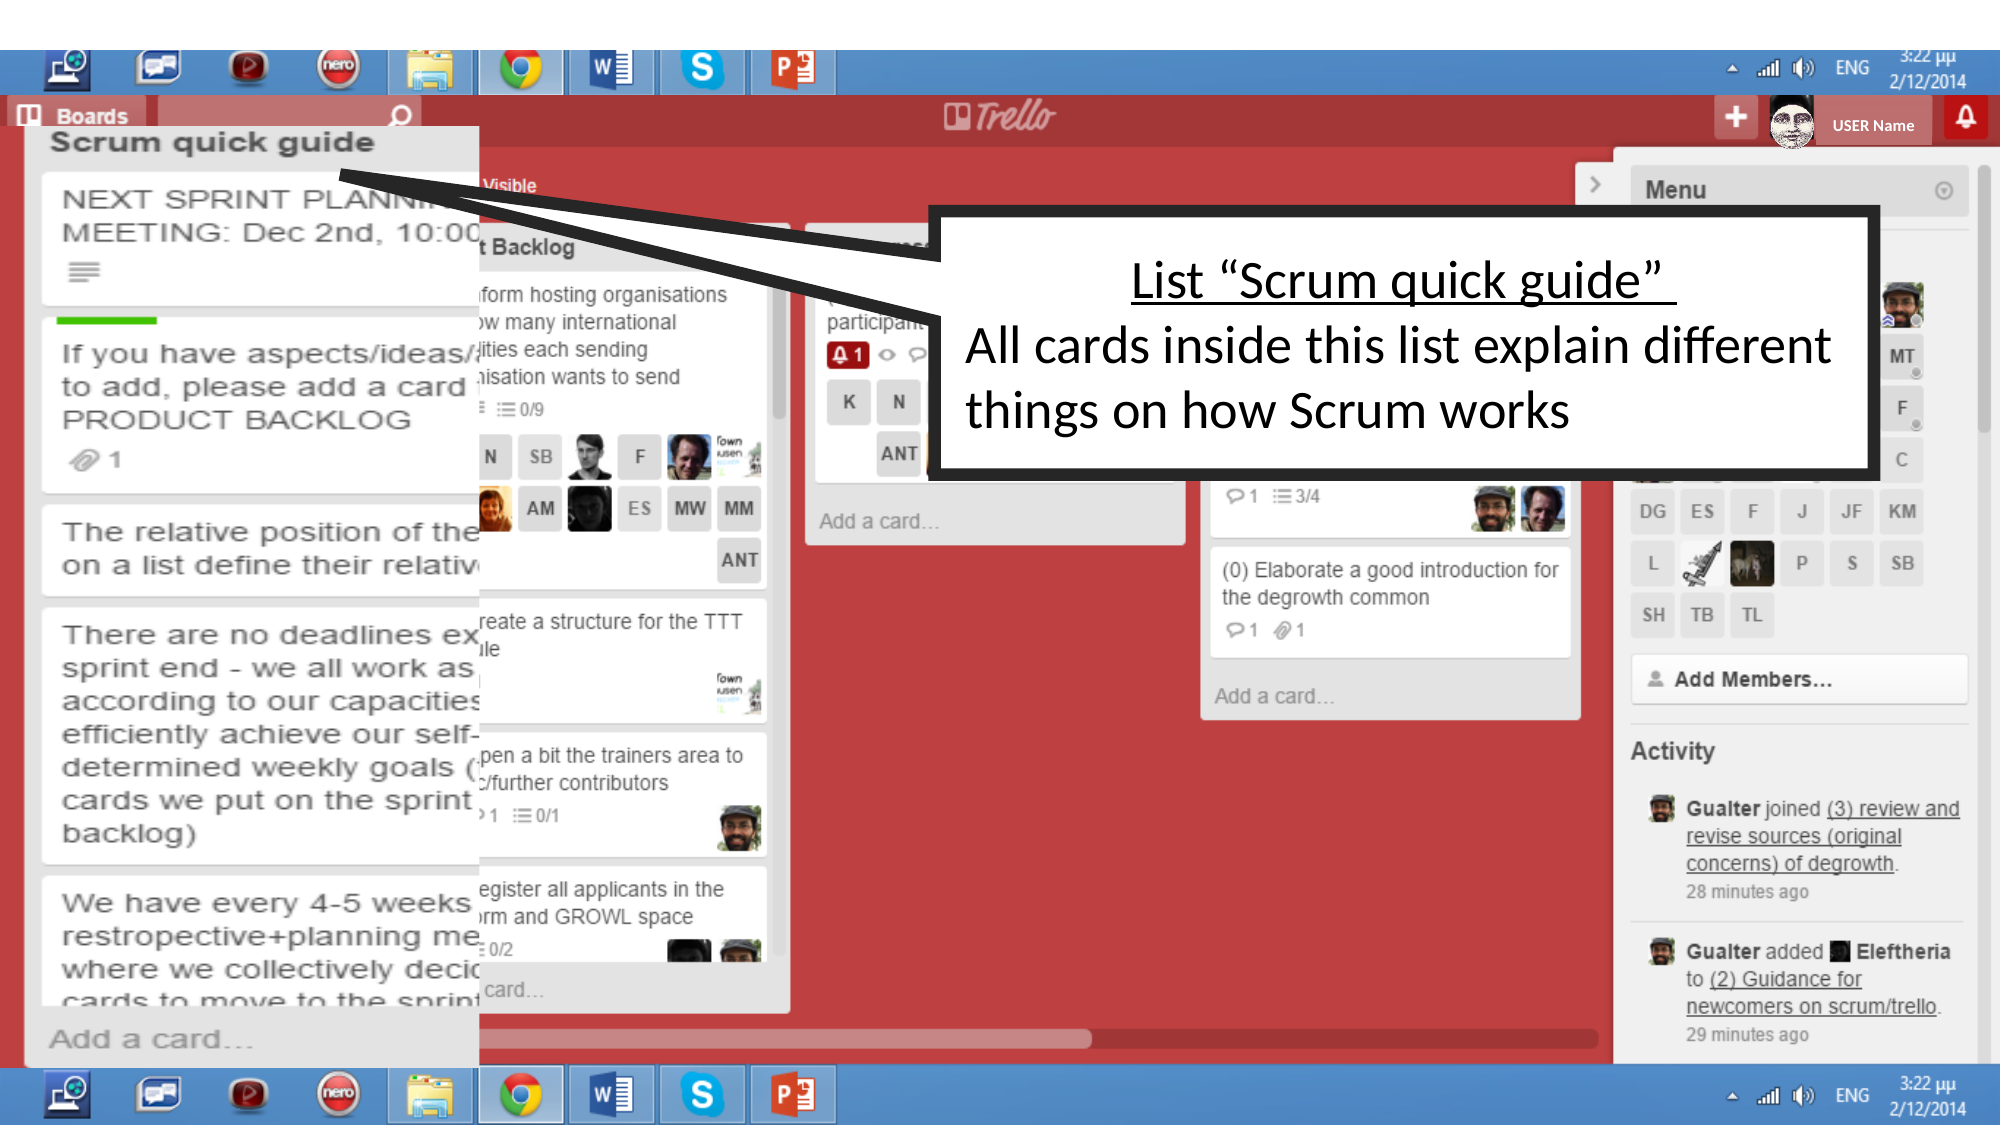

USER Name
List “Scrum quick guide”
All cards inside this list explain different things on how Scrum works